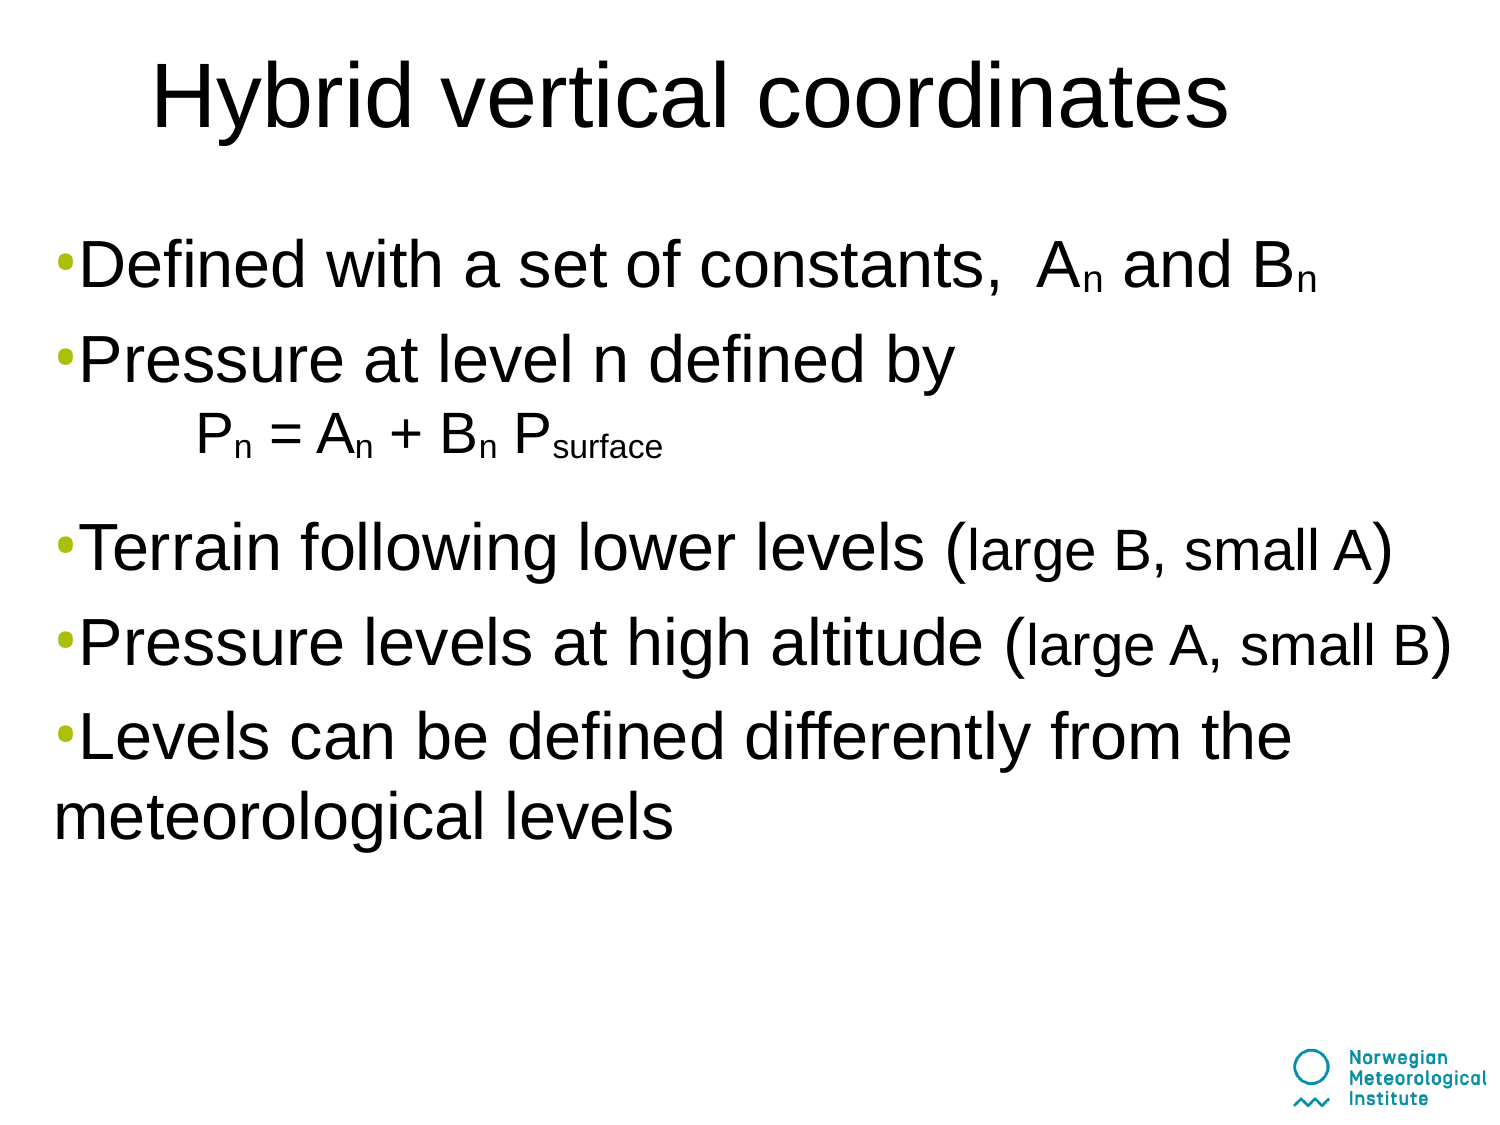

# Hybrid vertical coordinates
Defined with a set of constants, An and Bn
Pressure at level n defined by
Pn = An + Bn Psurface
Terrain following lower levels (large B, small A)
Pressure levels at high altitude (large A, small B)
Levels can be defined differently from the meteorological levels